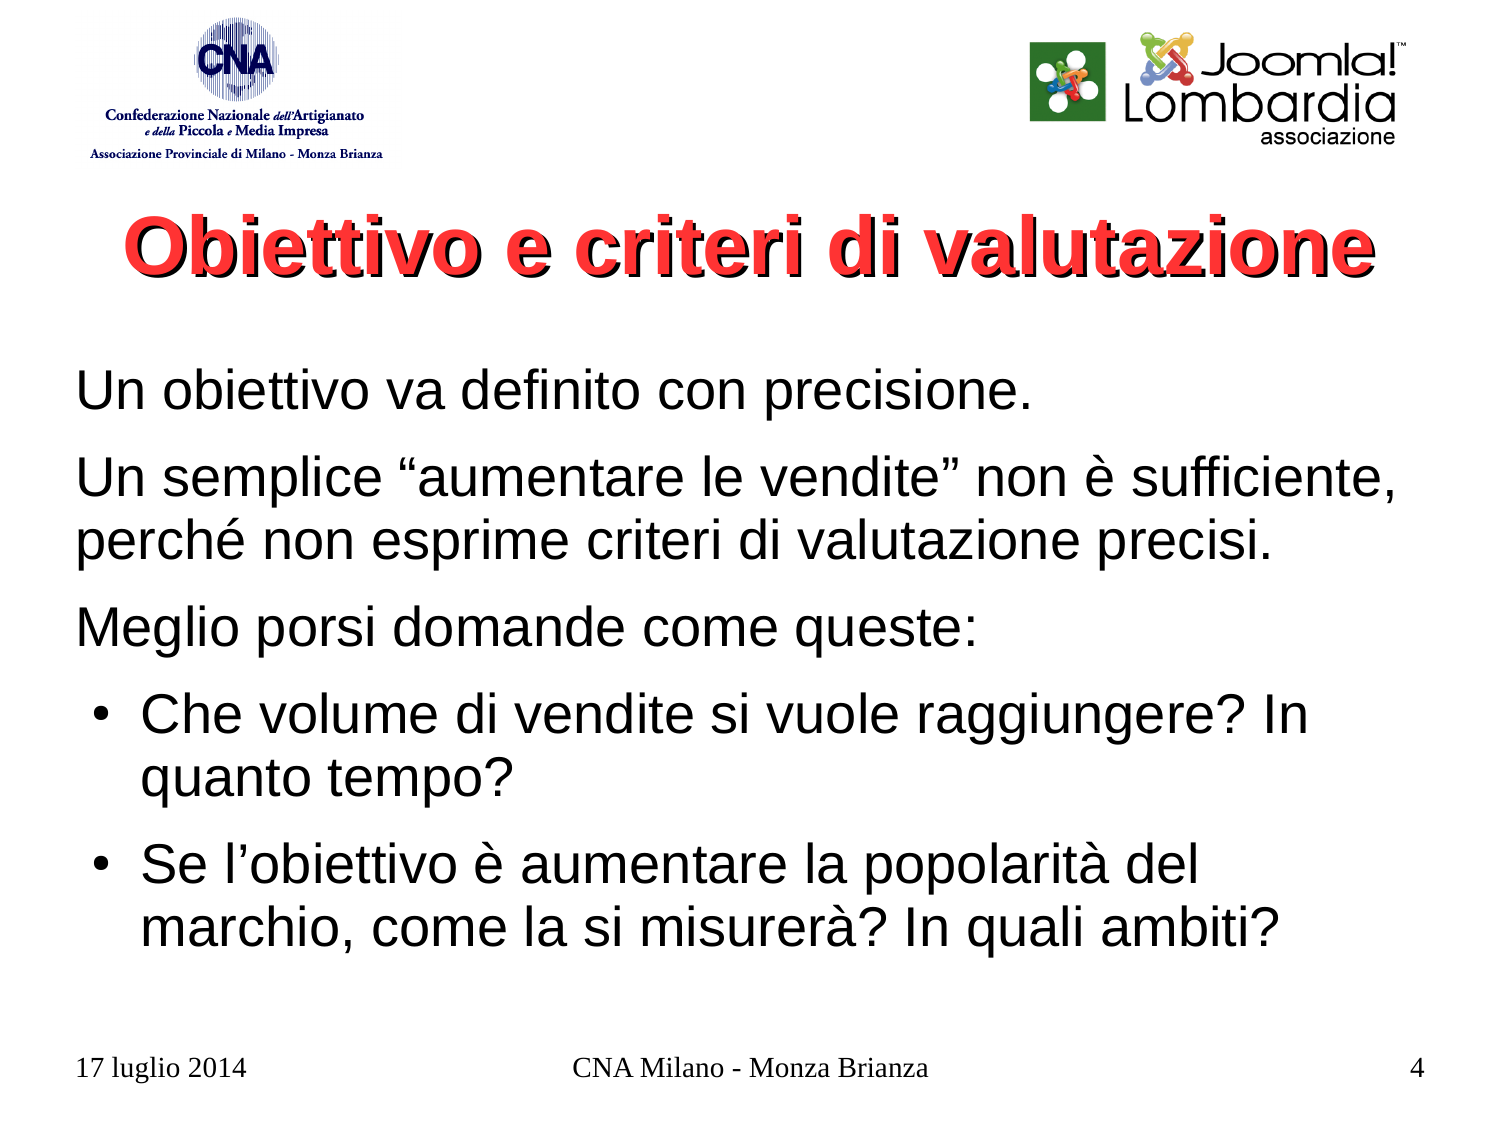

# Obiettivo e criteri di valutazione
Un obiettivo va definito con precisione.
Un semplice “aumentare le vendite” non è sufficiente, perché non esprime criteri di valutazione precisi.
Meglio porsi domande come queste:
Che volume di vendite si vuole raggiungere? In quanto tempo?
Se l’obiettivo è aumentare la popolarità del marchio, come la si misurerà? In quali ambiti?
17 luglio 2014
CNA Milano - Monza Brianza
4